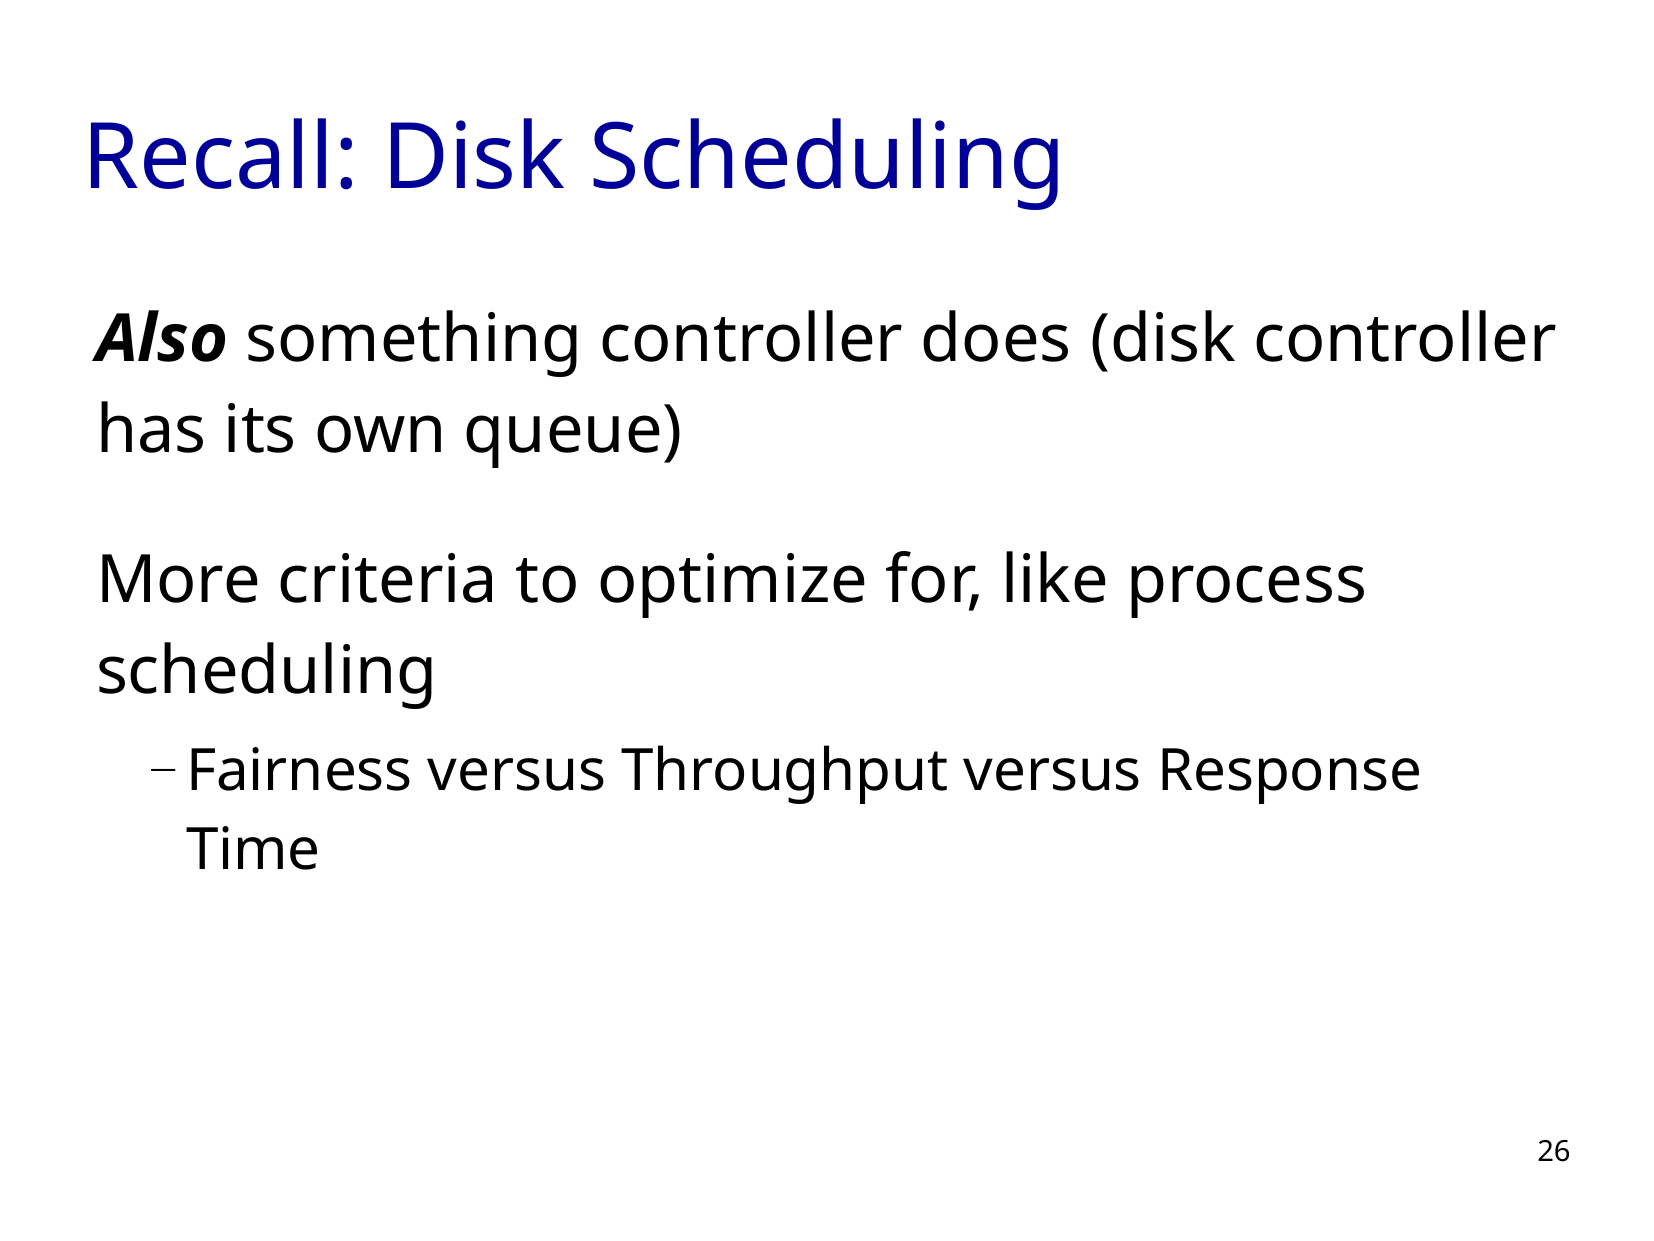

# Recall: Disk Scheduling
Also something controller does (disk controller has its own queue)
More criteria to optimize for, like process scheduling
Fairness versus Throughput versus Response Time
26